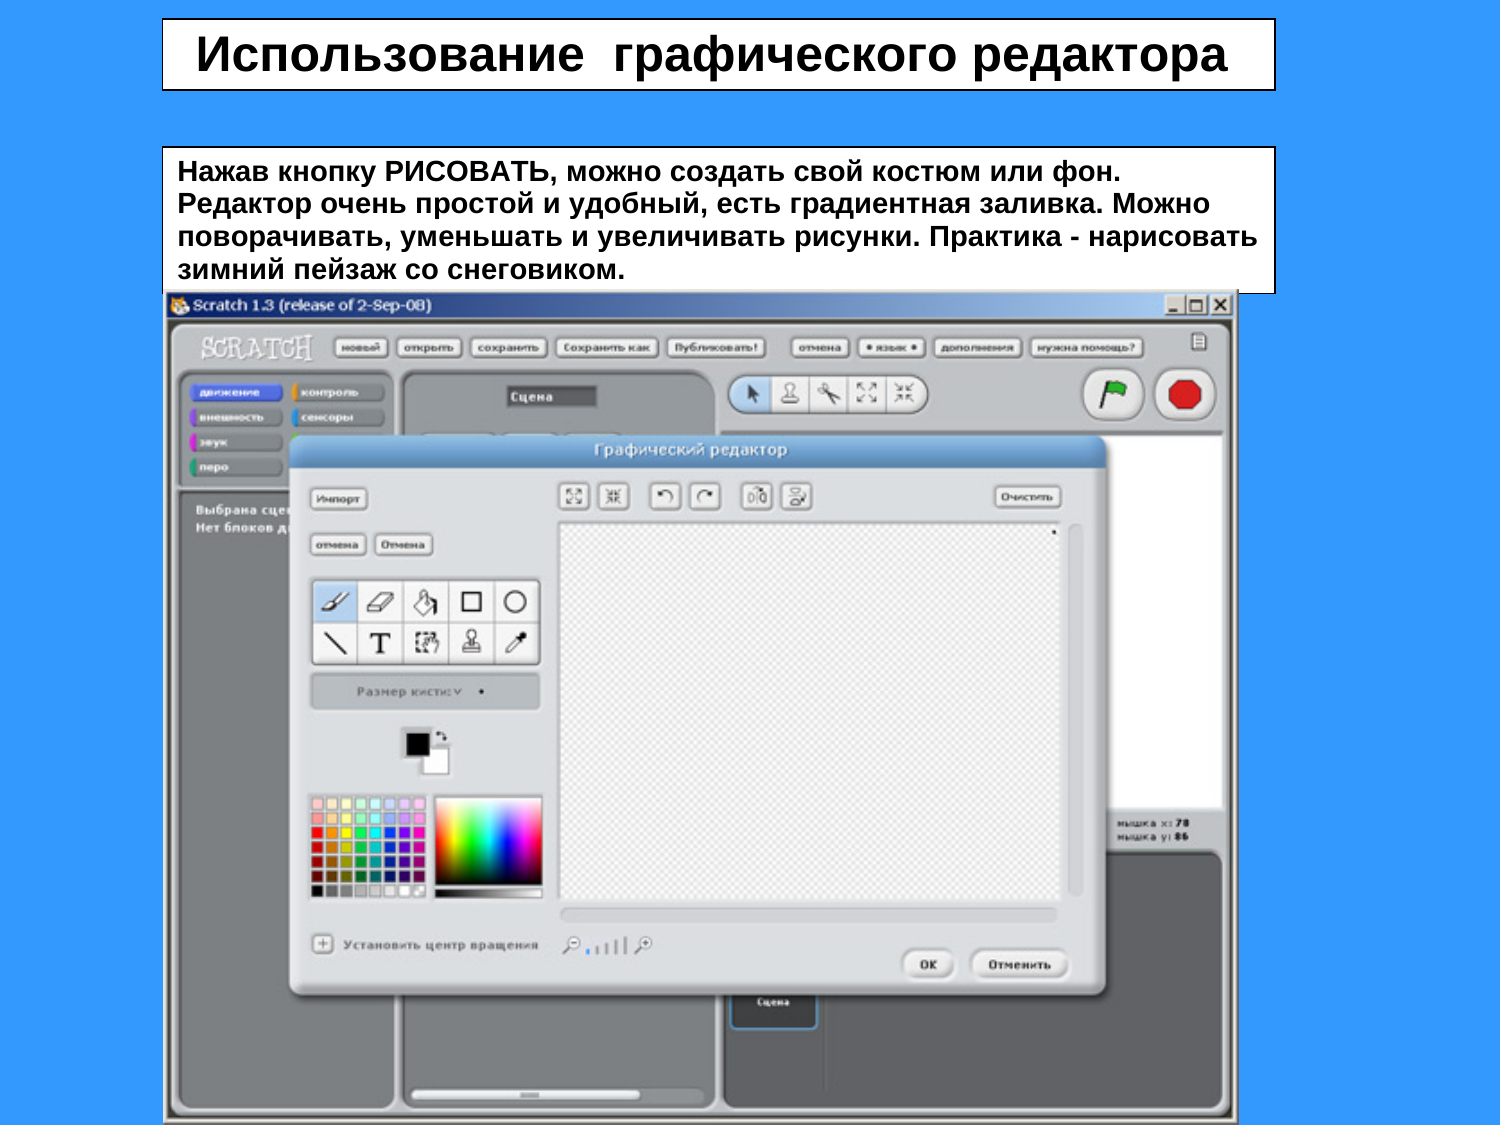

Использование графического редактора
Нажав кнопку РИСОВАТЬ, можно создать свой костюм или фон. Редактор очень простой и удобный, есть градиентная заливка. Можно поворачивать, уменьшать и увеличивать рисунки. Практика - нарисовать зимний пейзаж со снеговиком.